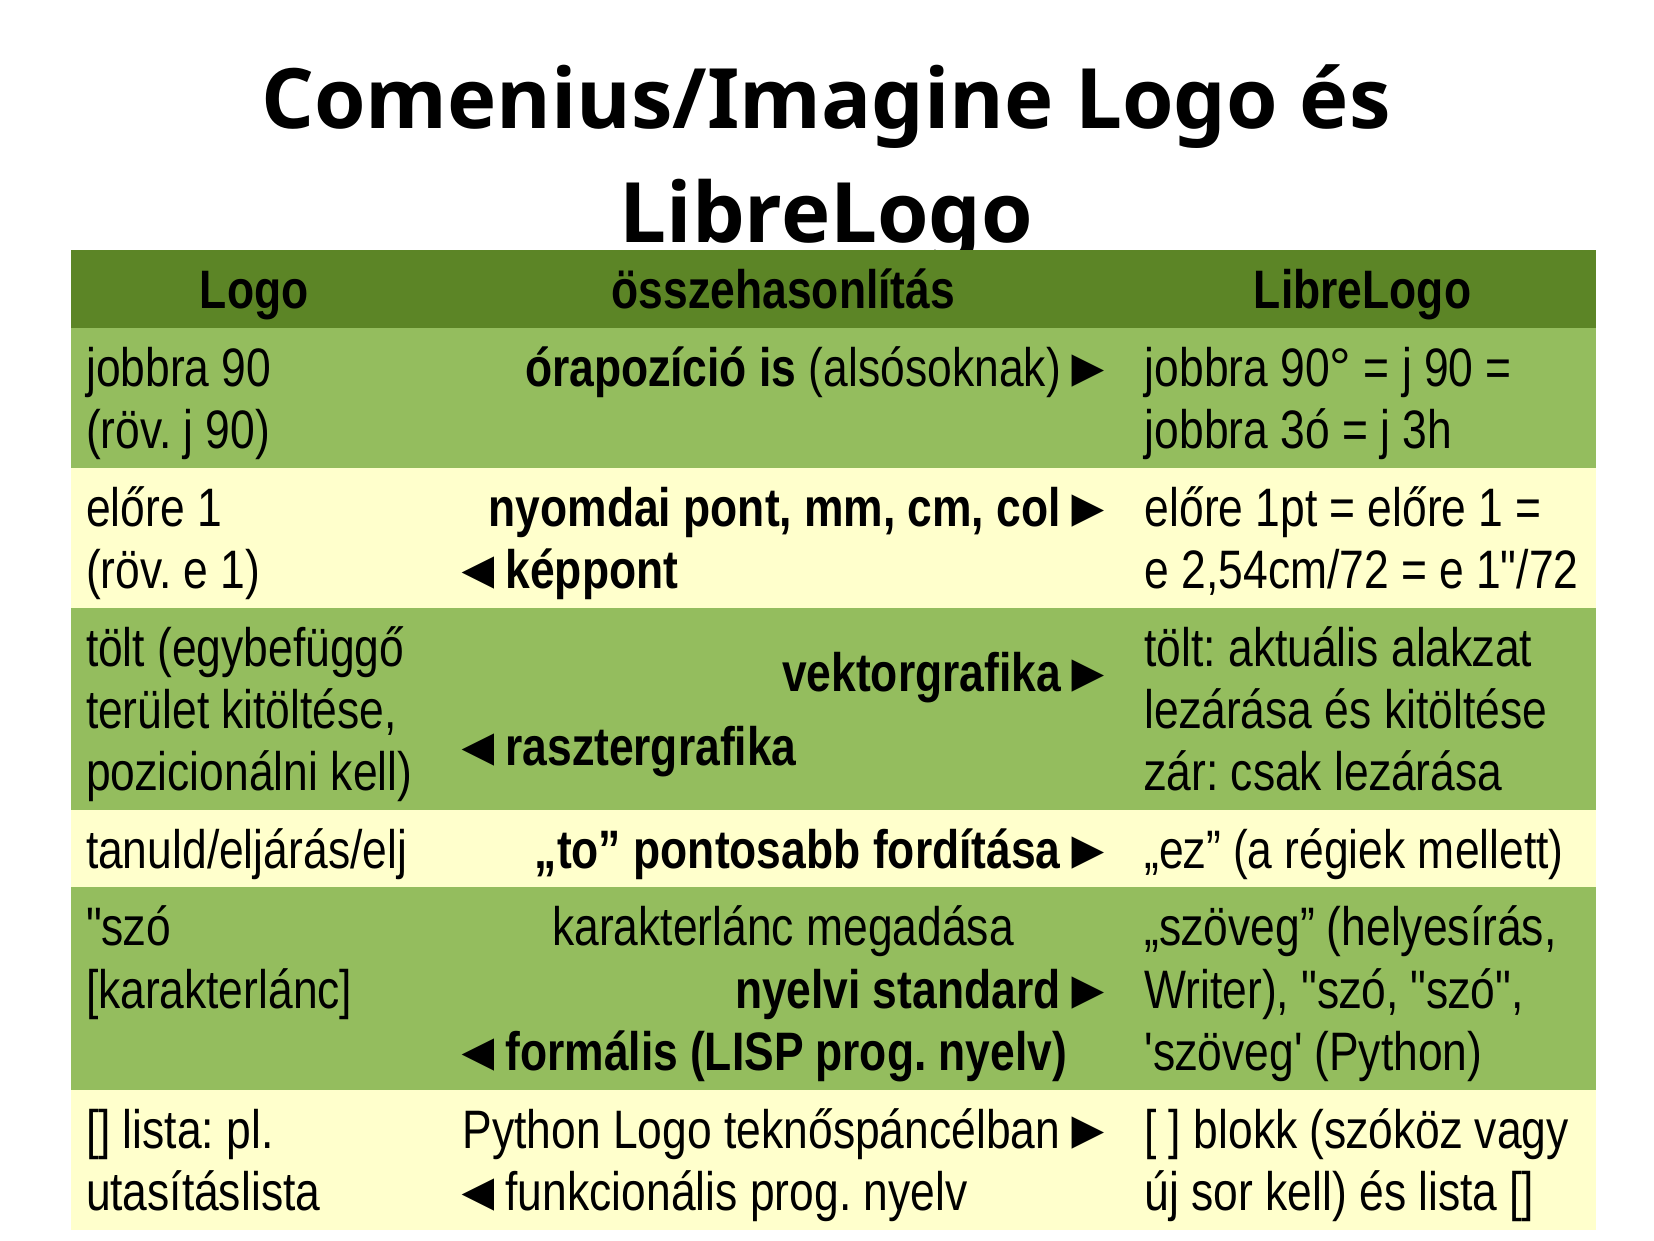

# Comenius/Imagine Logo és LibreLogo
| Logo | összehasonlítás | LibreLogo |
| --- | --- | --- |
| jobbra 90 (röv. j 90) | órapozíció is (alsósoknak)► | jobbra 90° = j 90 = jobbra 3ó = j 3h |
| előre 1 (röv. e 1) | nyomdai pont, mm, cm, col► ◄képpont | előre 1pt = előre 1 = e 2,54cm/72 = e 1"/72 |
| tölt (egybefüggő terület kitöltése, pozicionálni kell) | vektorgrafika► ◄rasztergrafika | tölt: aktuális alakzat lezárása és kitöltése zár: csak lezárása |
| tanuld/eljárás/elj | „to” pontosabb fordítása► | „ez” (a régiek mellett) |
| "szó [karakterlánc] | karakterlánc megadása nyelvi standard► ◄formális (LISP prog. nyelv) | „szöveg” (helyesírás, Writer), "szó, "szó", 'szöveg' (Python) |
| [] lista: pl. utasításlista | Python Logo teknőspáncélban► ◄funkcionális prog. nyelv | [ ] blokk (szóköz vagy új sor kell) és lista [] |